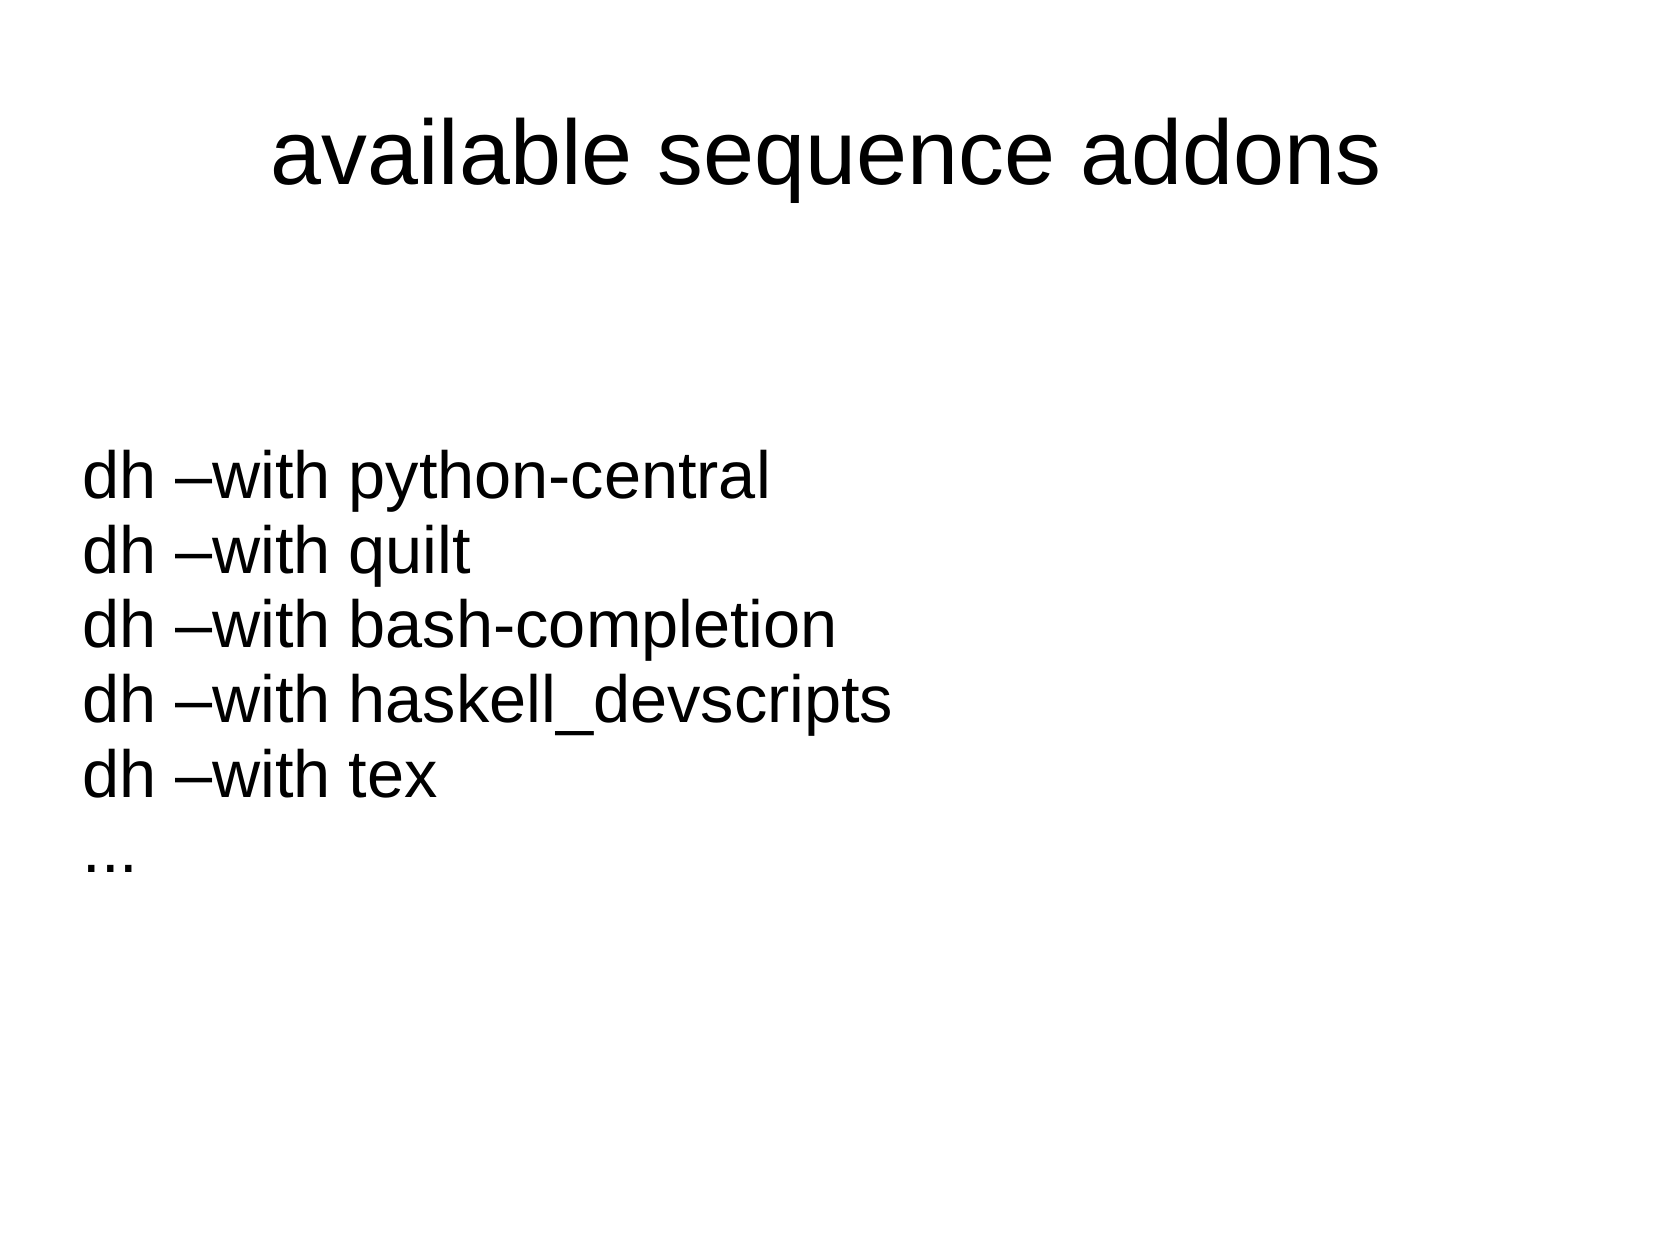

available sequence addons
# dh –with python-central
dh –with quilt
dh –with bash-completion
dh –with haskell_devscripts
dh –with tex
...